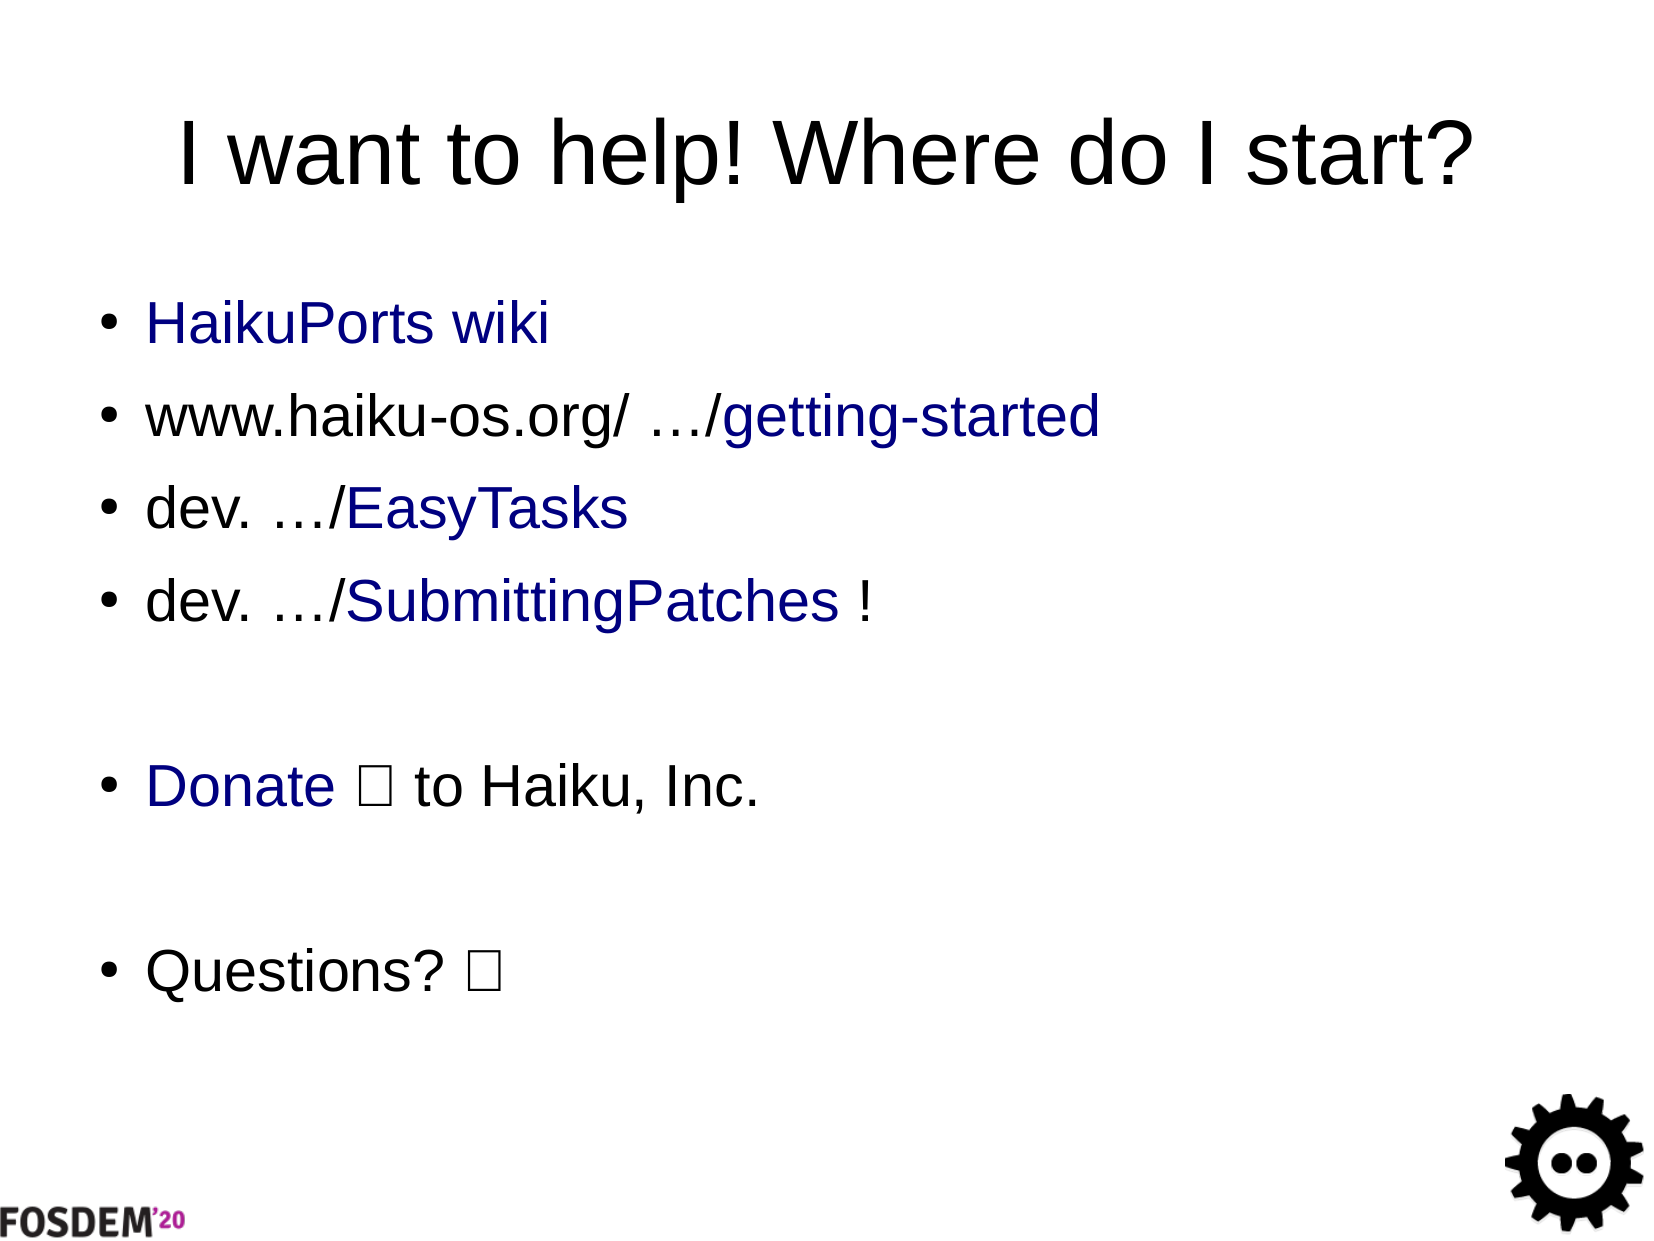

# I want to help! Where do I start?
HaikuPorts wiki
www.haiku-os.org/ …/getting-started
dev. …/EasyTasks
dev. …/SubmittingPatches !
Donate 💸 to Haiku, Inc.
Questions? 🤨